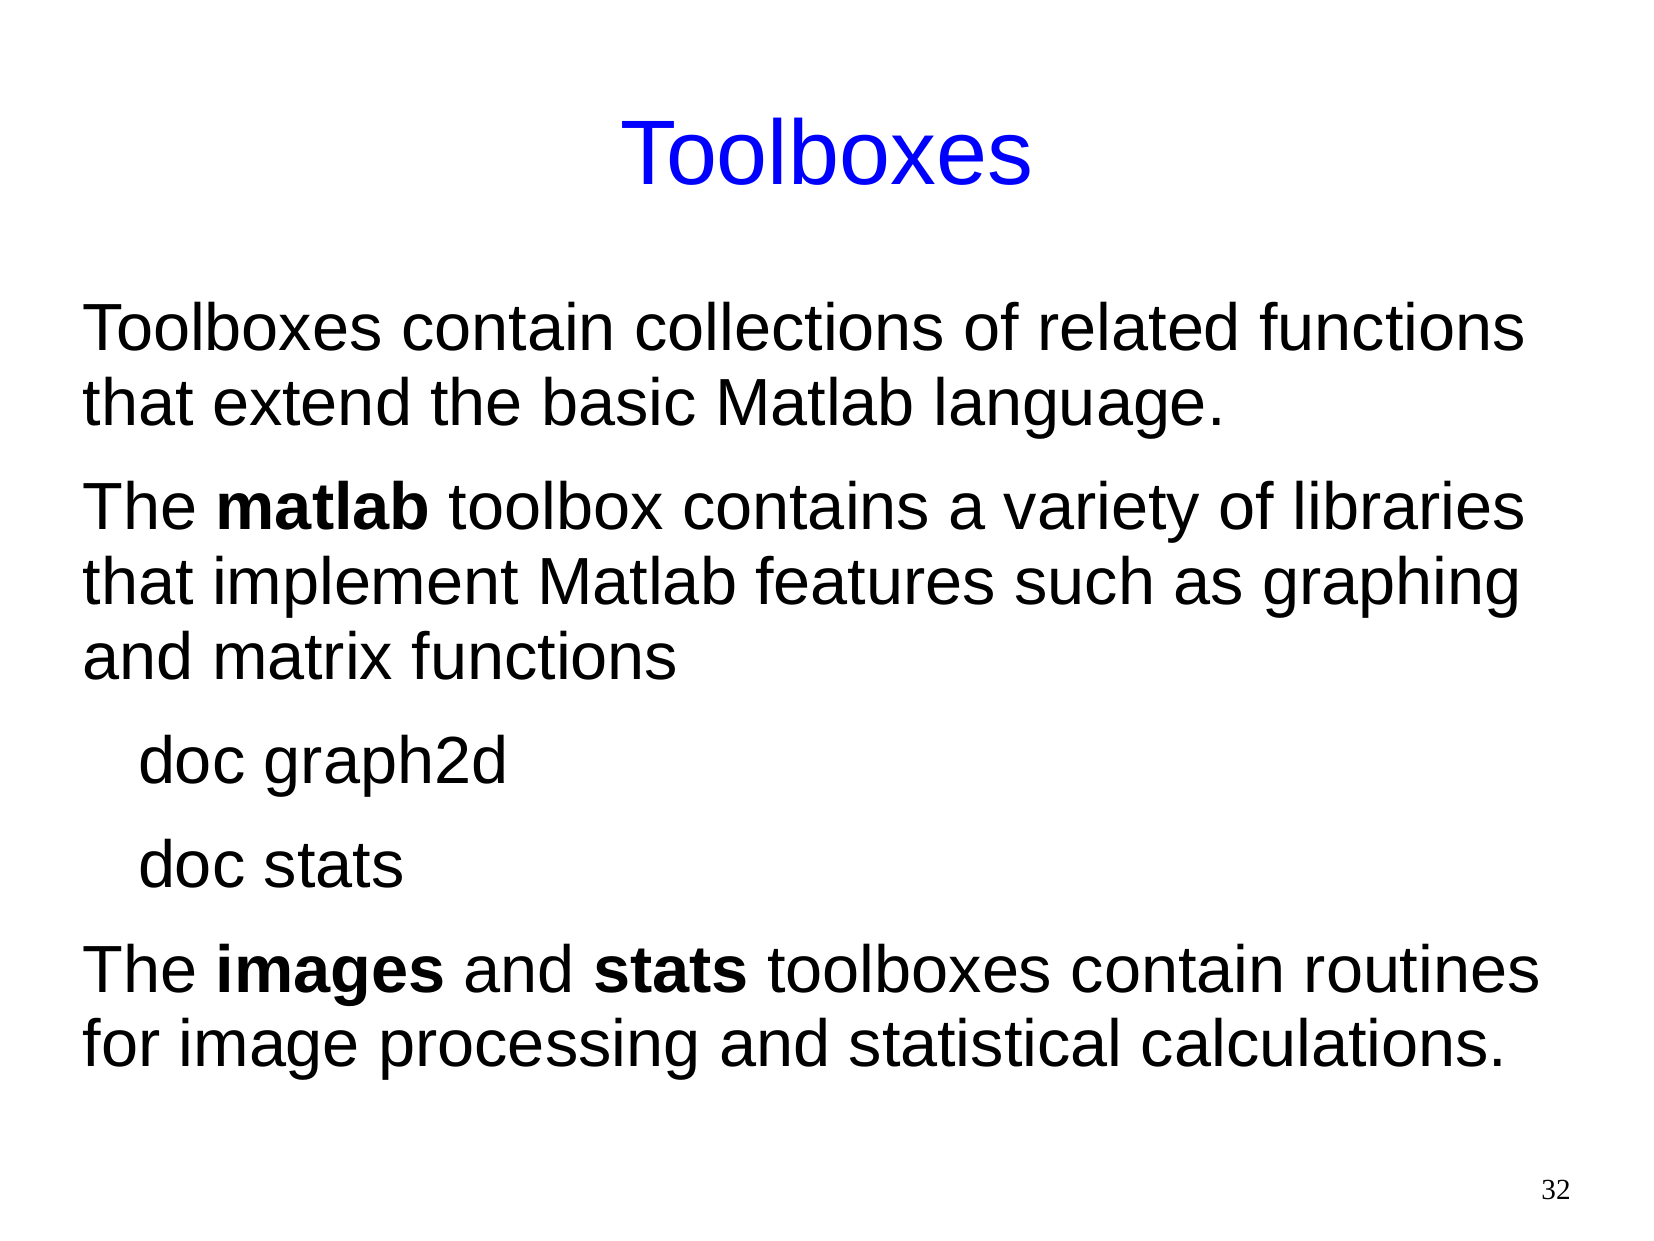

# Toolboxes
Toolboxes contain collections of related functions that extend the basic Matlab language.
The matlab toolbox contains a variety of libraries that implement Matlab features such as graphing and matrix functions
 doc graph2d
 doc stats
The images and stats toolboxes contain routines for image processing and statistical calculations.
32